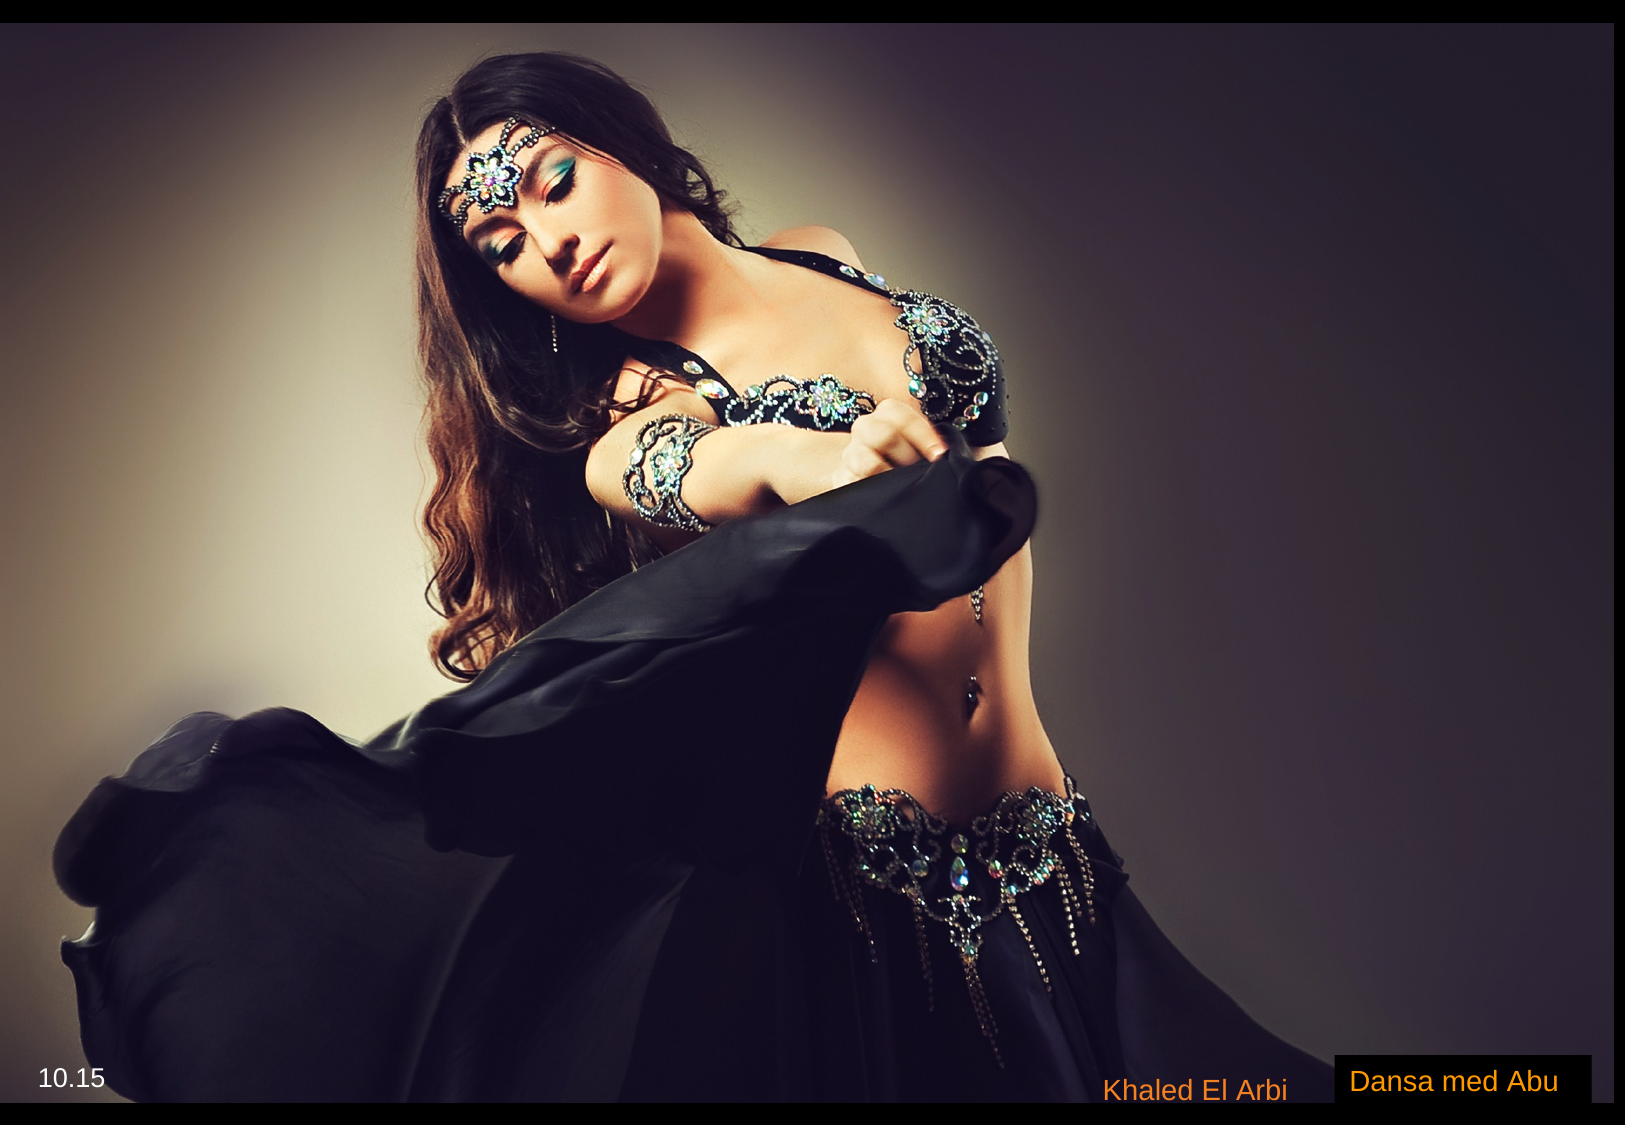

10.15
Dansa med Abu
Khaled El Arbi